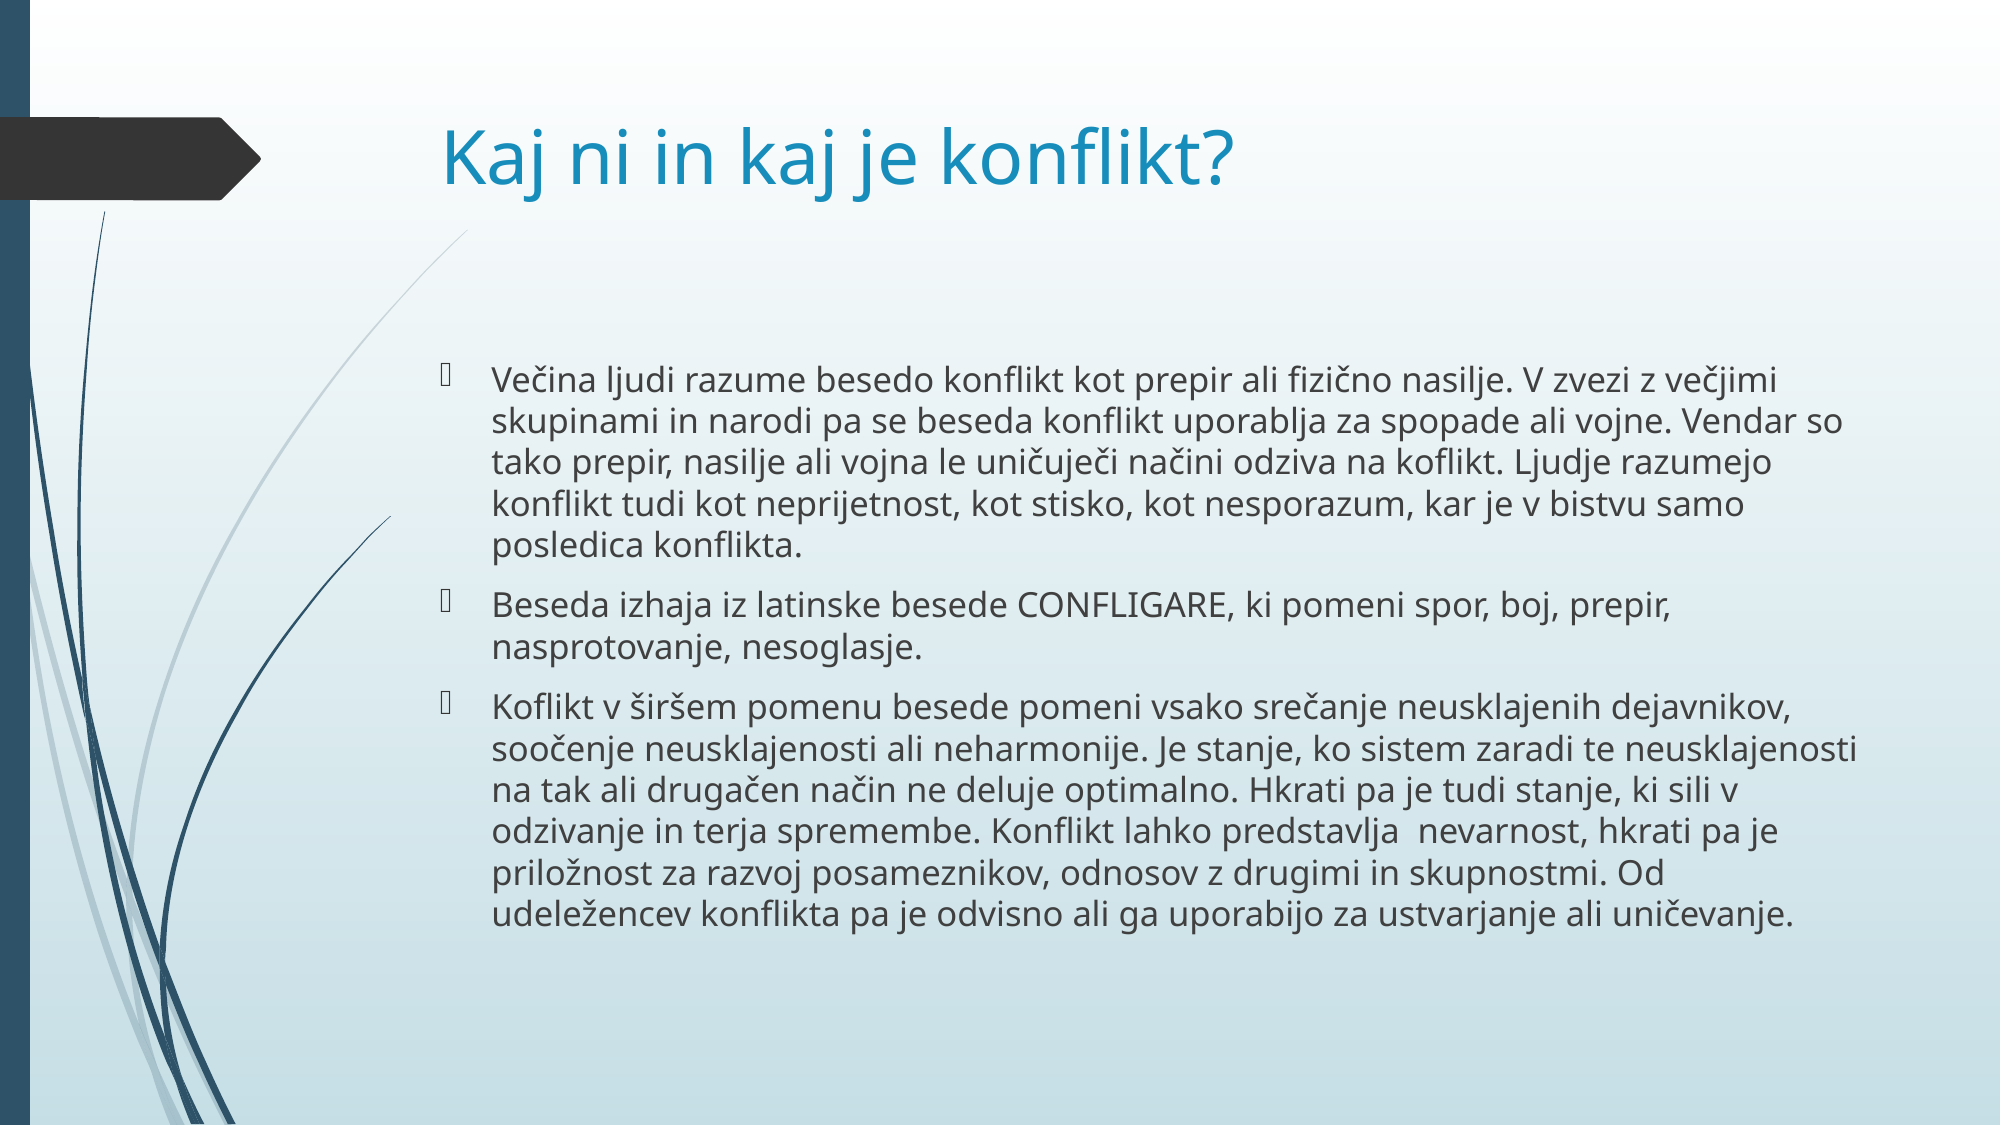

# Kaj ni in kaj je konflikt?
Večina ljudi razume besedo konflikt kot prepir ali fizično nasilje. V zvezi z večjimi skupinami in narodi pa se beseda konflikt uporablja za spopade ali vojne. Vendar so tako prepir, nasilje ali vojna le uničuječi načini odziva na koflikt. Ljudje razumejo konflikt tudi kot neprijetnost, kot stisko, kot nesporazum, kar je v bistvu samo posledica konflikta.
Beseda izhaja iz latinske besede CONFLIGARE, ki pomeni spor, boj, prepir, nasprotovanje, nesoglasje.
Koflikt v širšem pomenu besede pomeni vsako srečanje neusklajenih dejavnikov, soočenje neusklajenosti ali neharmonije. Je stanje, ko sistem zaradi te neusklajenosti na tak ali drugačen način ne deluje optimalno. Hkrati pa je tudi stanje, ki sili v odzivanje in terja spremembe. Konflikt lahko predstavlja nevarnost, hkrati pa je priložnost za razvoj posameznikov, odnosov z drugimi in skupnostmi. Od udeležencev konflikta pa je odvisno ali ga uporabijo za ustvarjanje ali uničevanje.